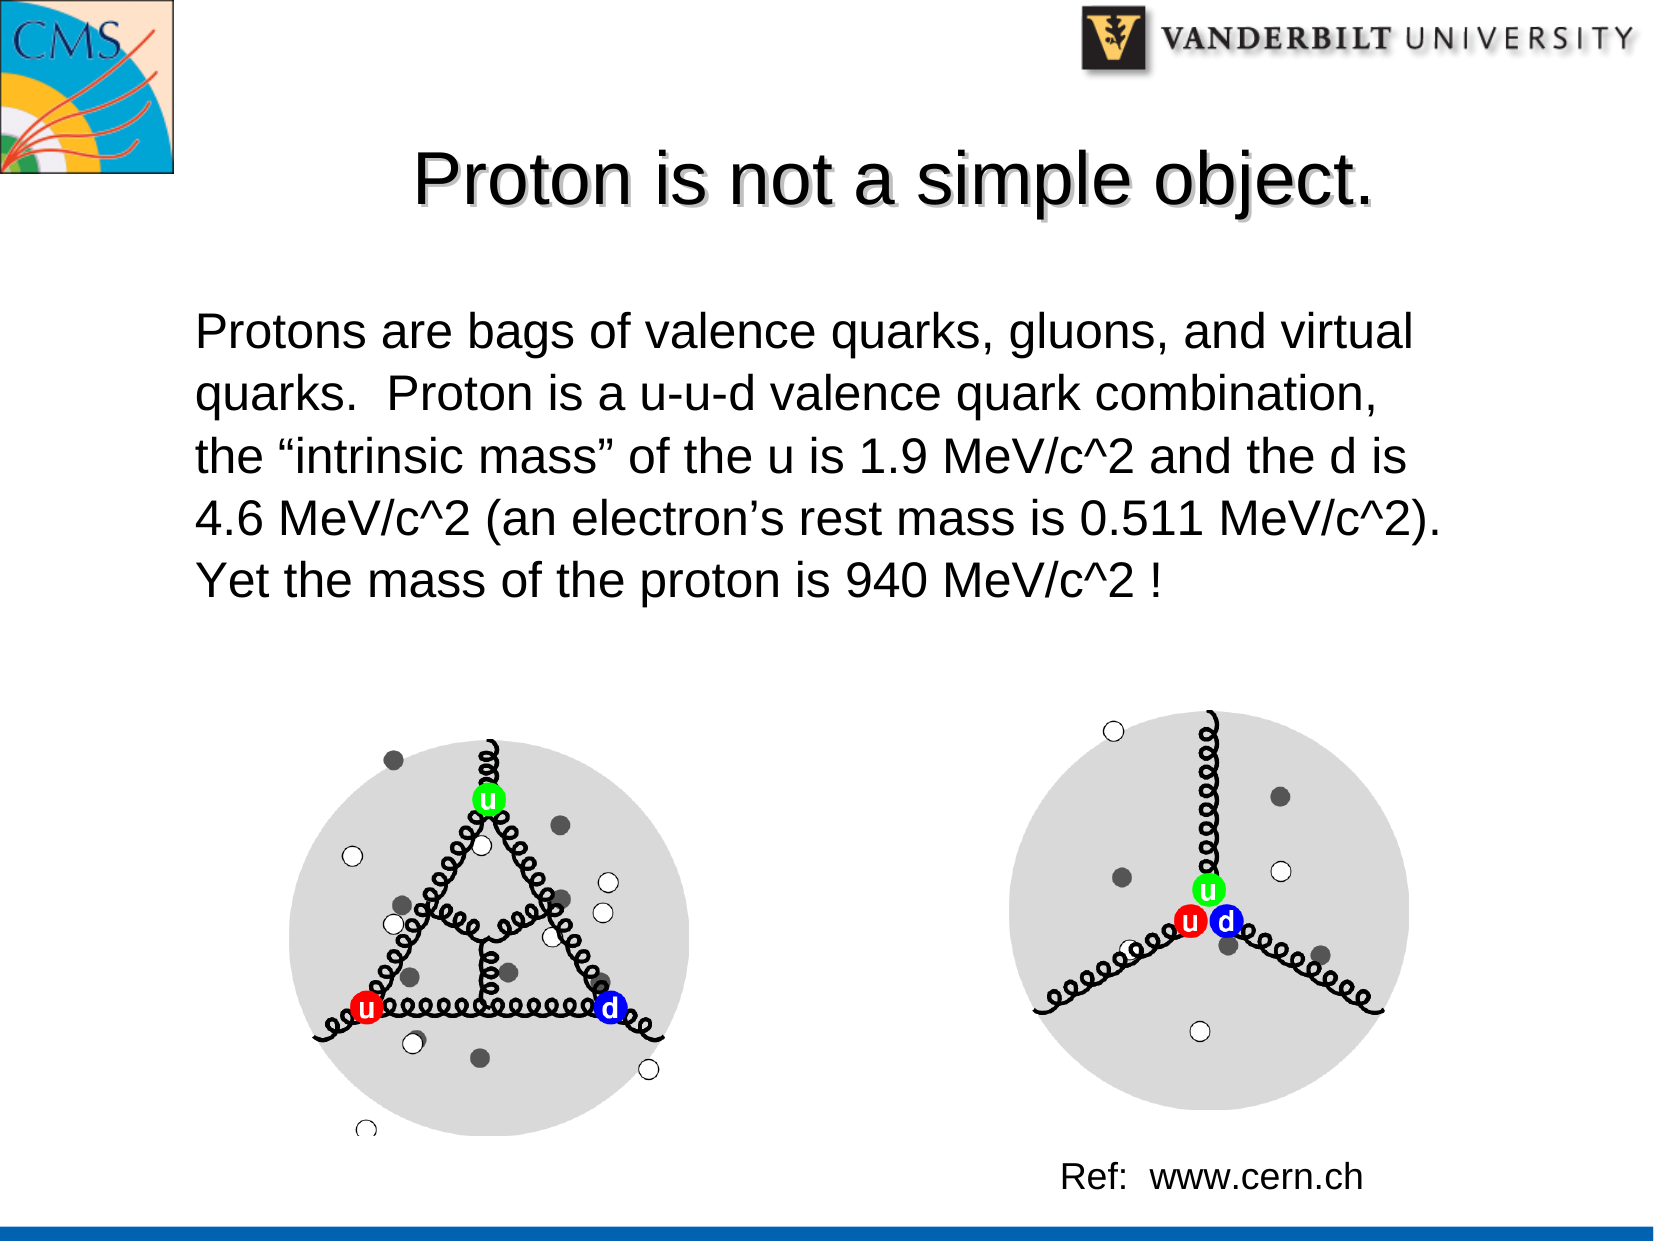

# Proton is not a simple object.
Protons are bags of valence quarks, gluons, and virtual
quarks. Proton is a u-u-d valence quark combination,
the “intrinsic mass” of the u is 1.9 MeV/c^2 and the d is
4.6 MeV/c^2 (an electron’s rest mass is 0.511 MeV/c^2).
Yet the mass of the proton is 940 MeV/c^2 !
Ref: www.cern.ch